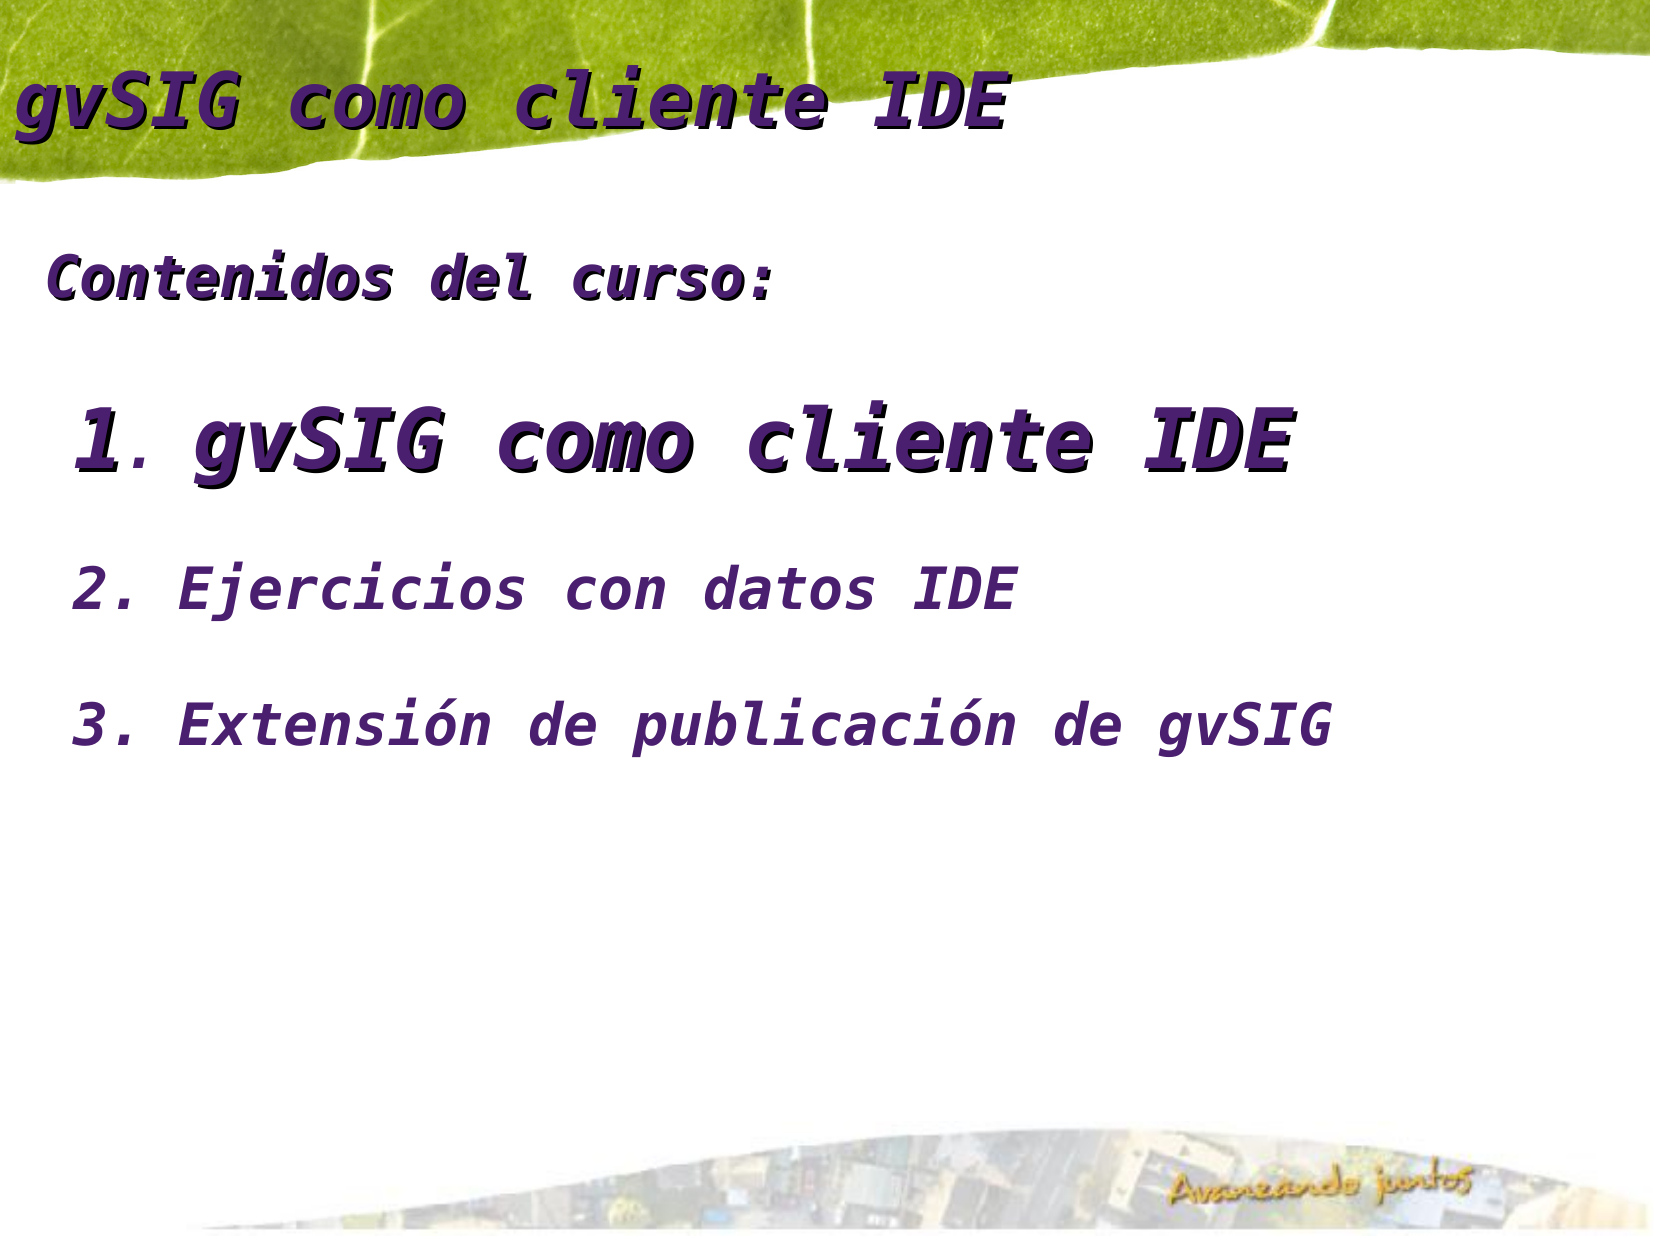

gvSIG como cliente IDE
Contenidos del curso:
1. gvSIG como cliente IDE
2. Ejercicios con datos IDE
3. Extensión de publicación de gvSIG